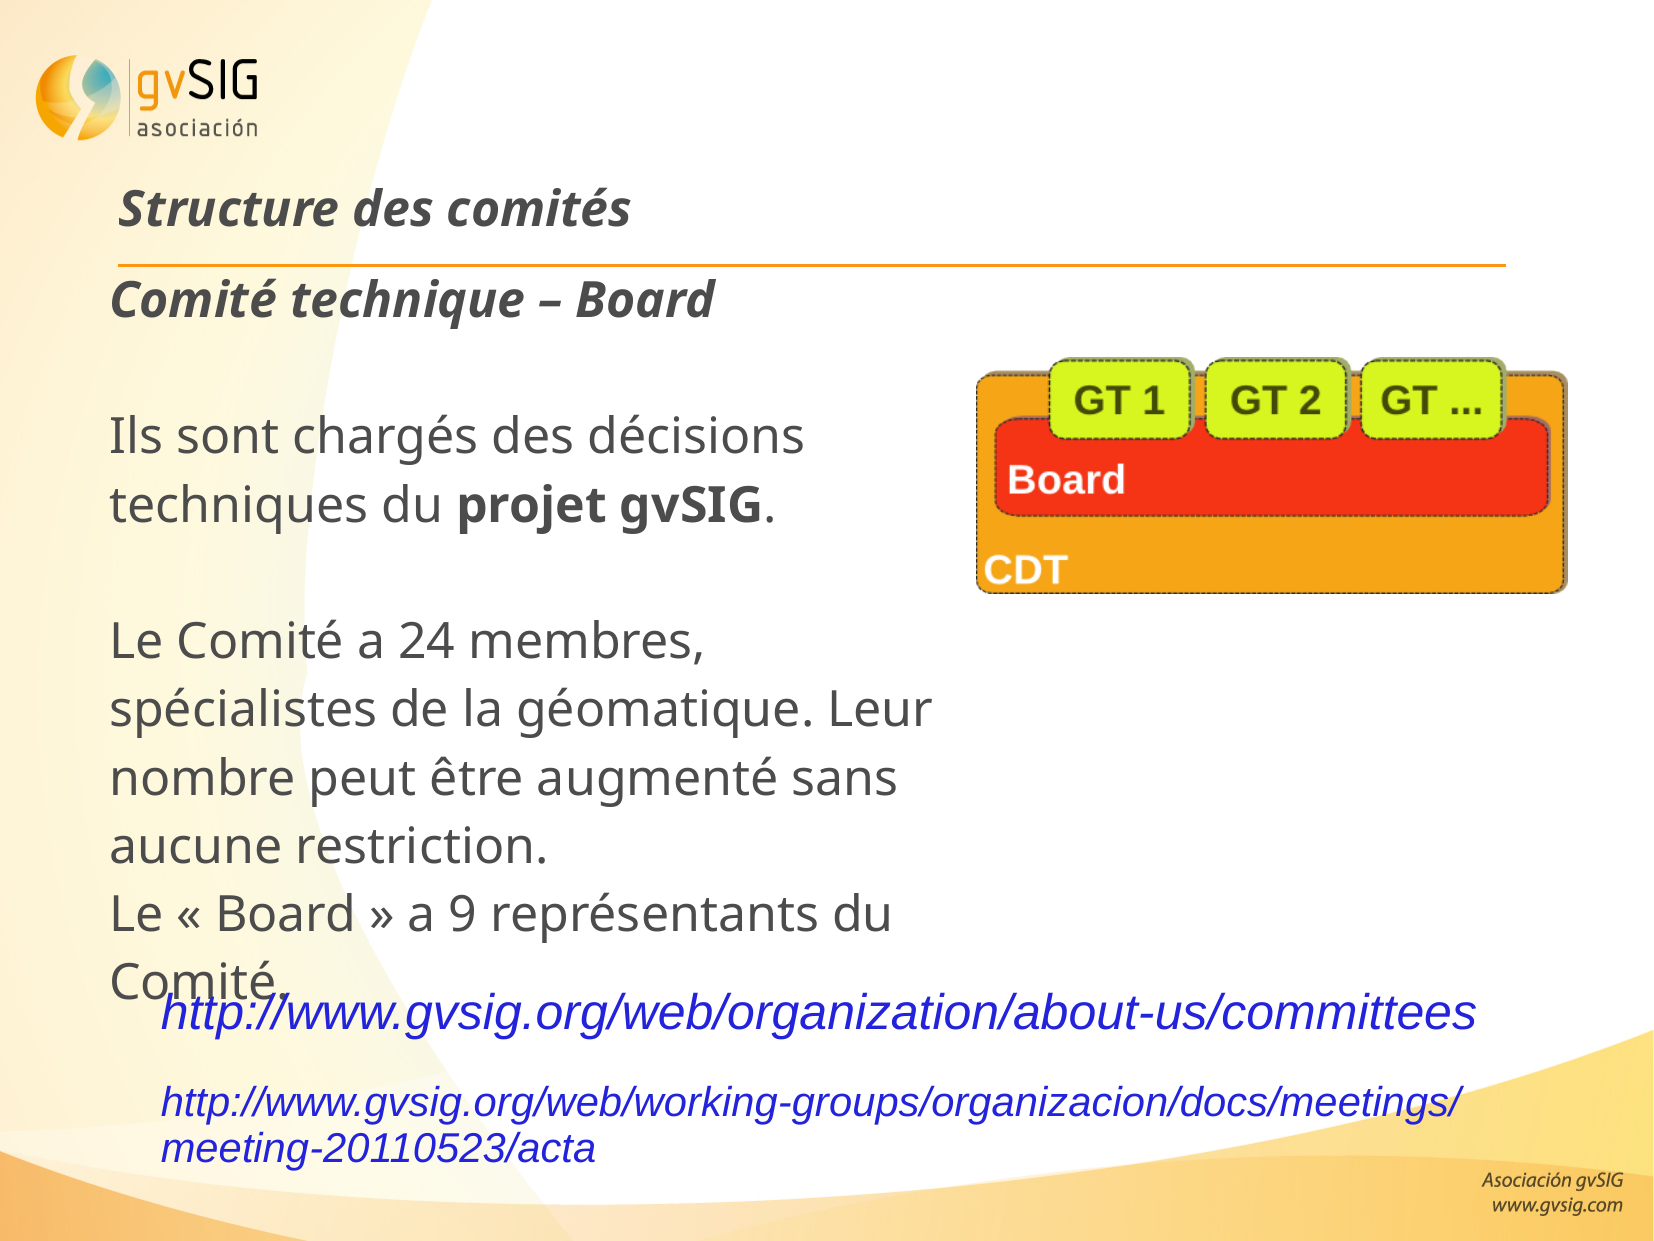

Structure des comités
Comité technique – Board
Ils sont chargés des décisions techniques du projet gvSIG.
Le Comité a 24 membres, spécialistes de la géomatique. Leur nombre peut être augmenté sans aucune restriction.
Le « Board » a 9 représentants du Comité.
http://www.gvsig.org/web/organization/about-us/committees
http://www.gvsig.org/web/working-groups/organizacion/docs/meetings/meeting-20110523/acta